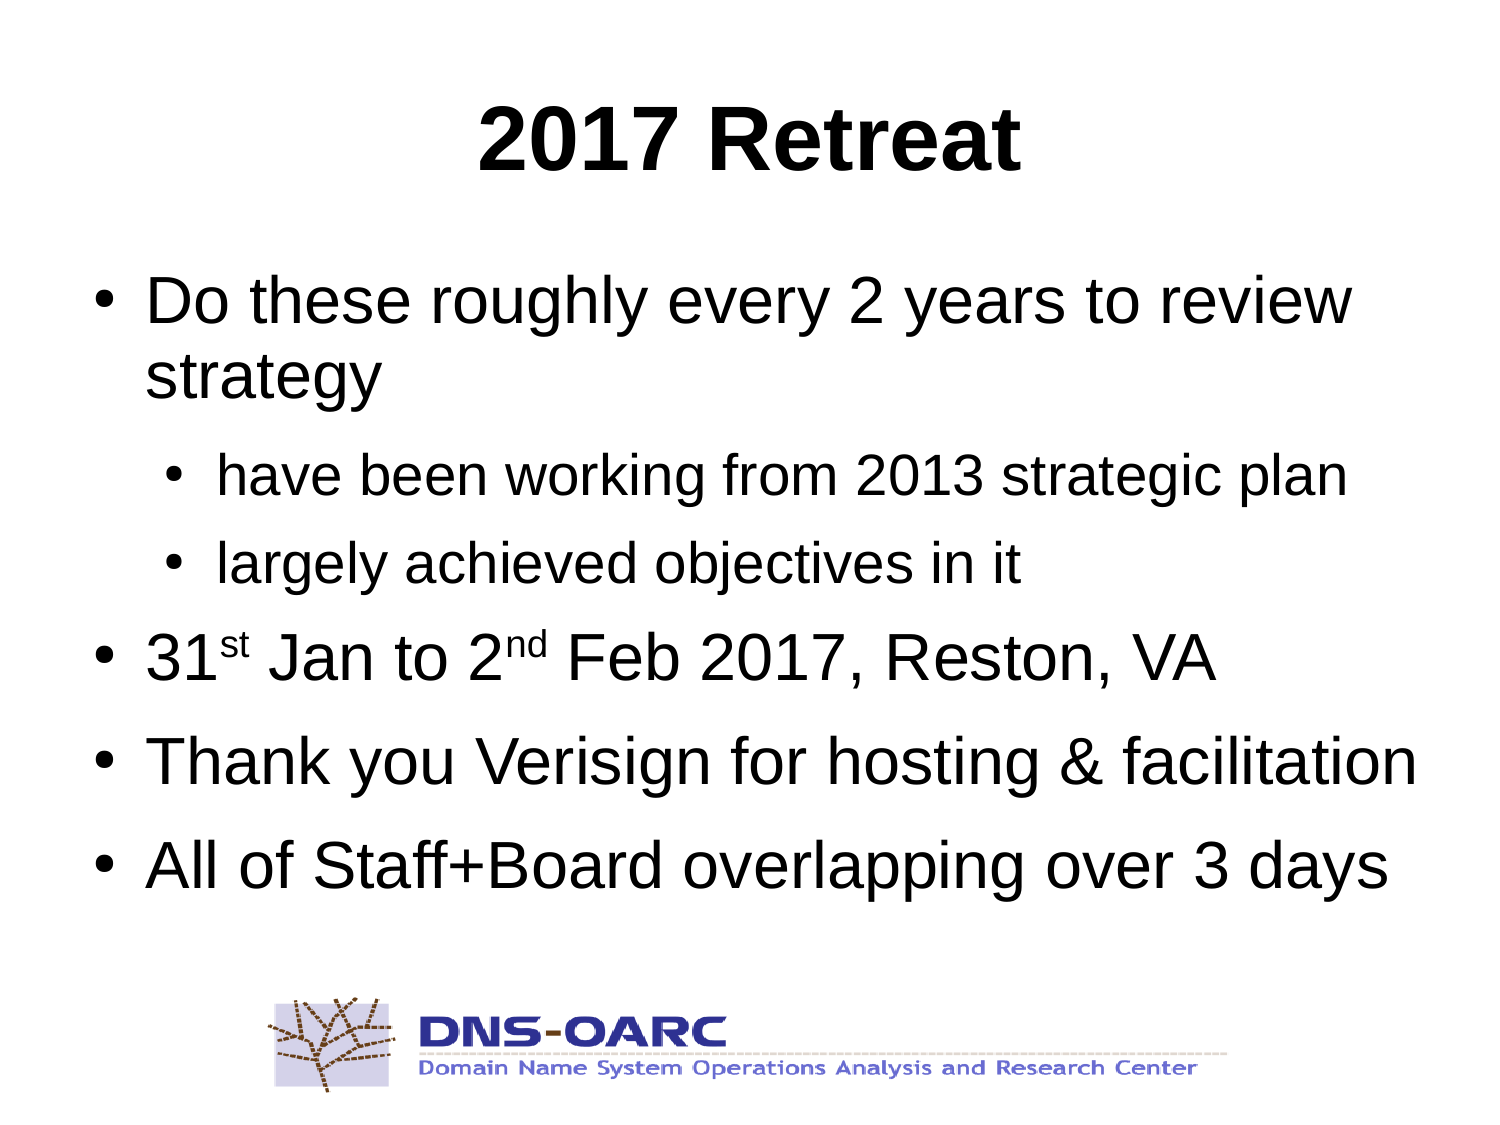

# 2017 Retreat
Do these roughly every 2 years to review strategy
have been working from 2013 strategic plan
largely achieved objectives in it
31st Jan to 2nd Feb 2017, Reston, VA
Thank you Verisign for hosting & facilitation
All of Staff+Board overlapping over 3 days